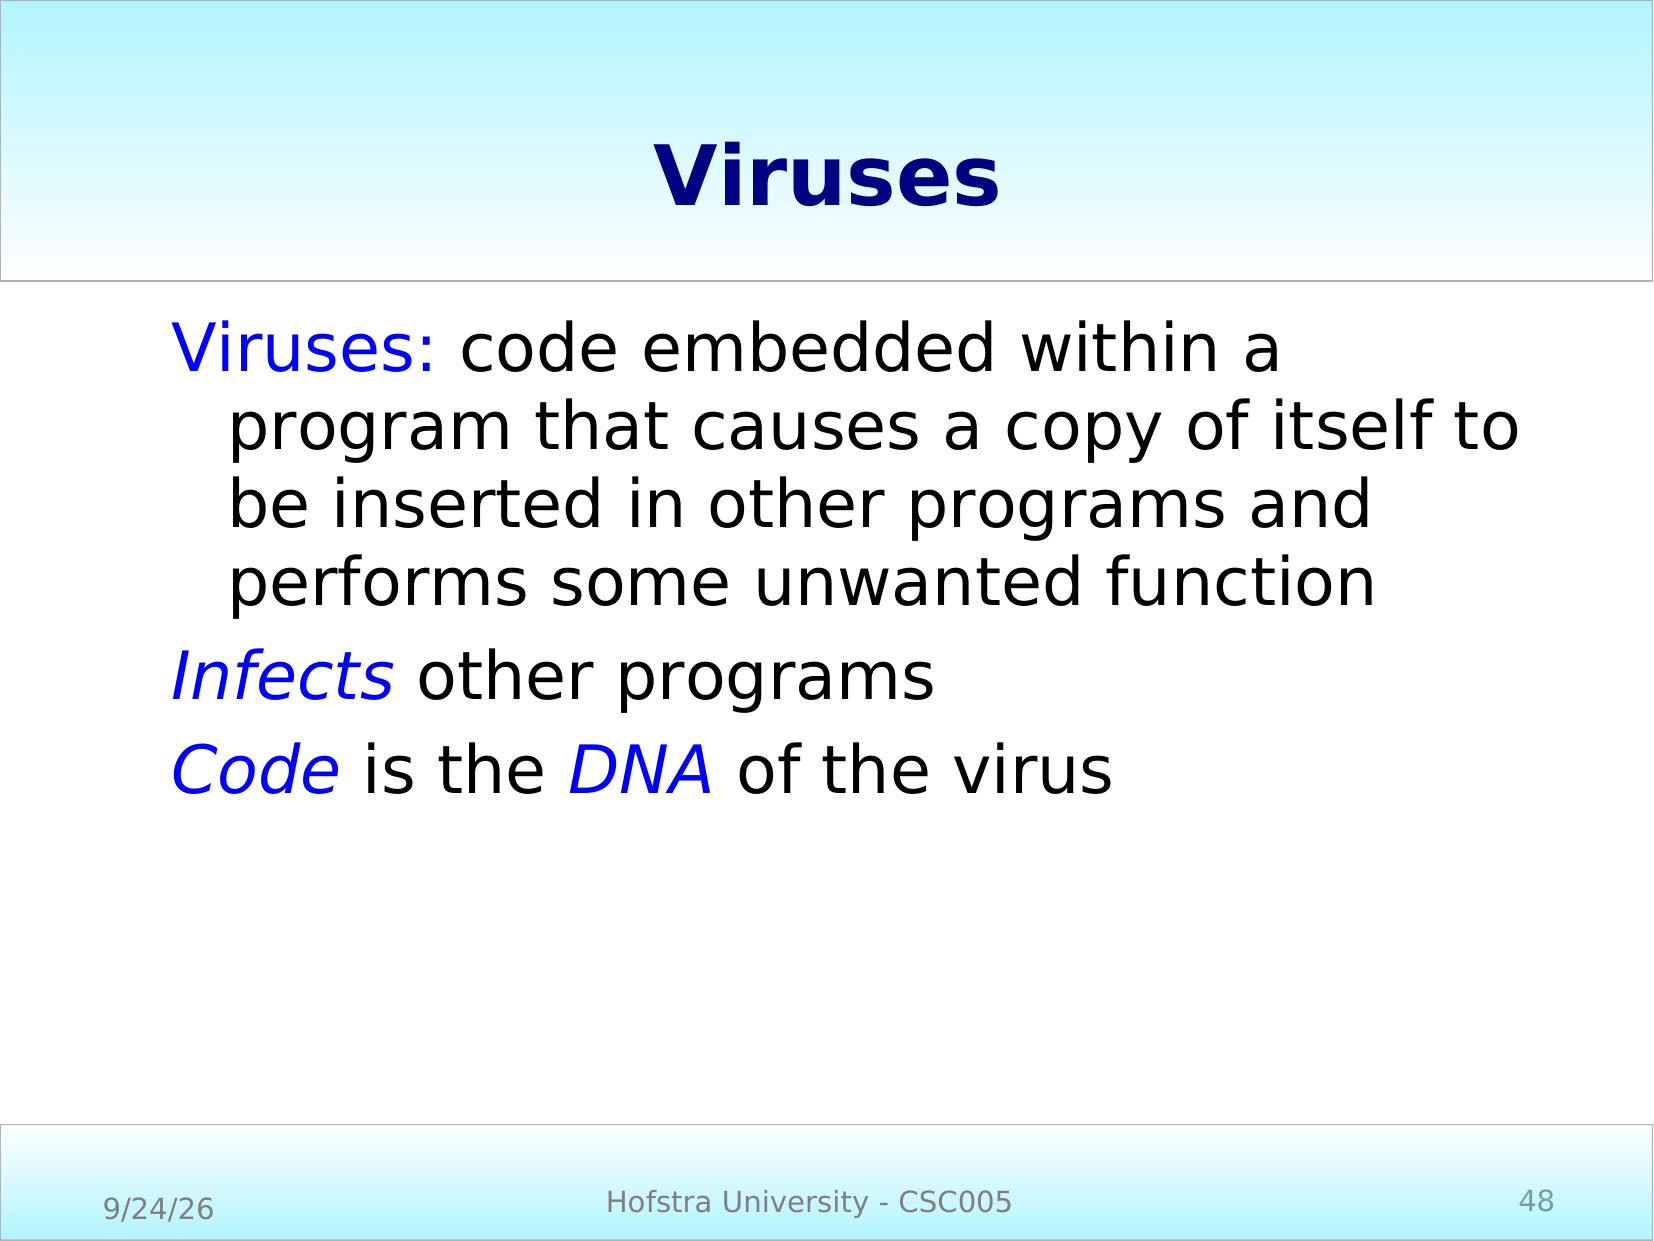

# Viruses
Viruses: code embedded within a program that causes a copy of itself to be inserted in other programs and performs some unwanted function
Infects other programs
Code is the DNA of the virus
48
Hofstra University - CSC005